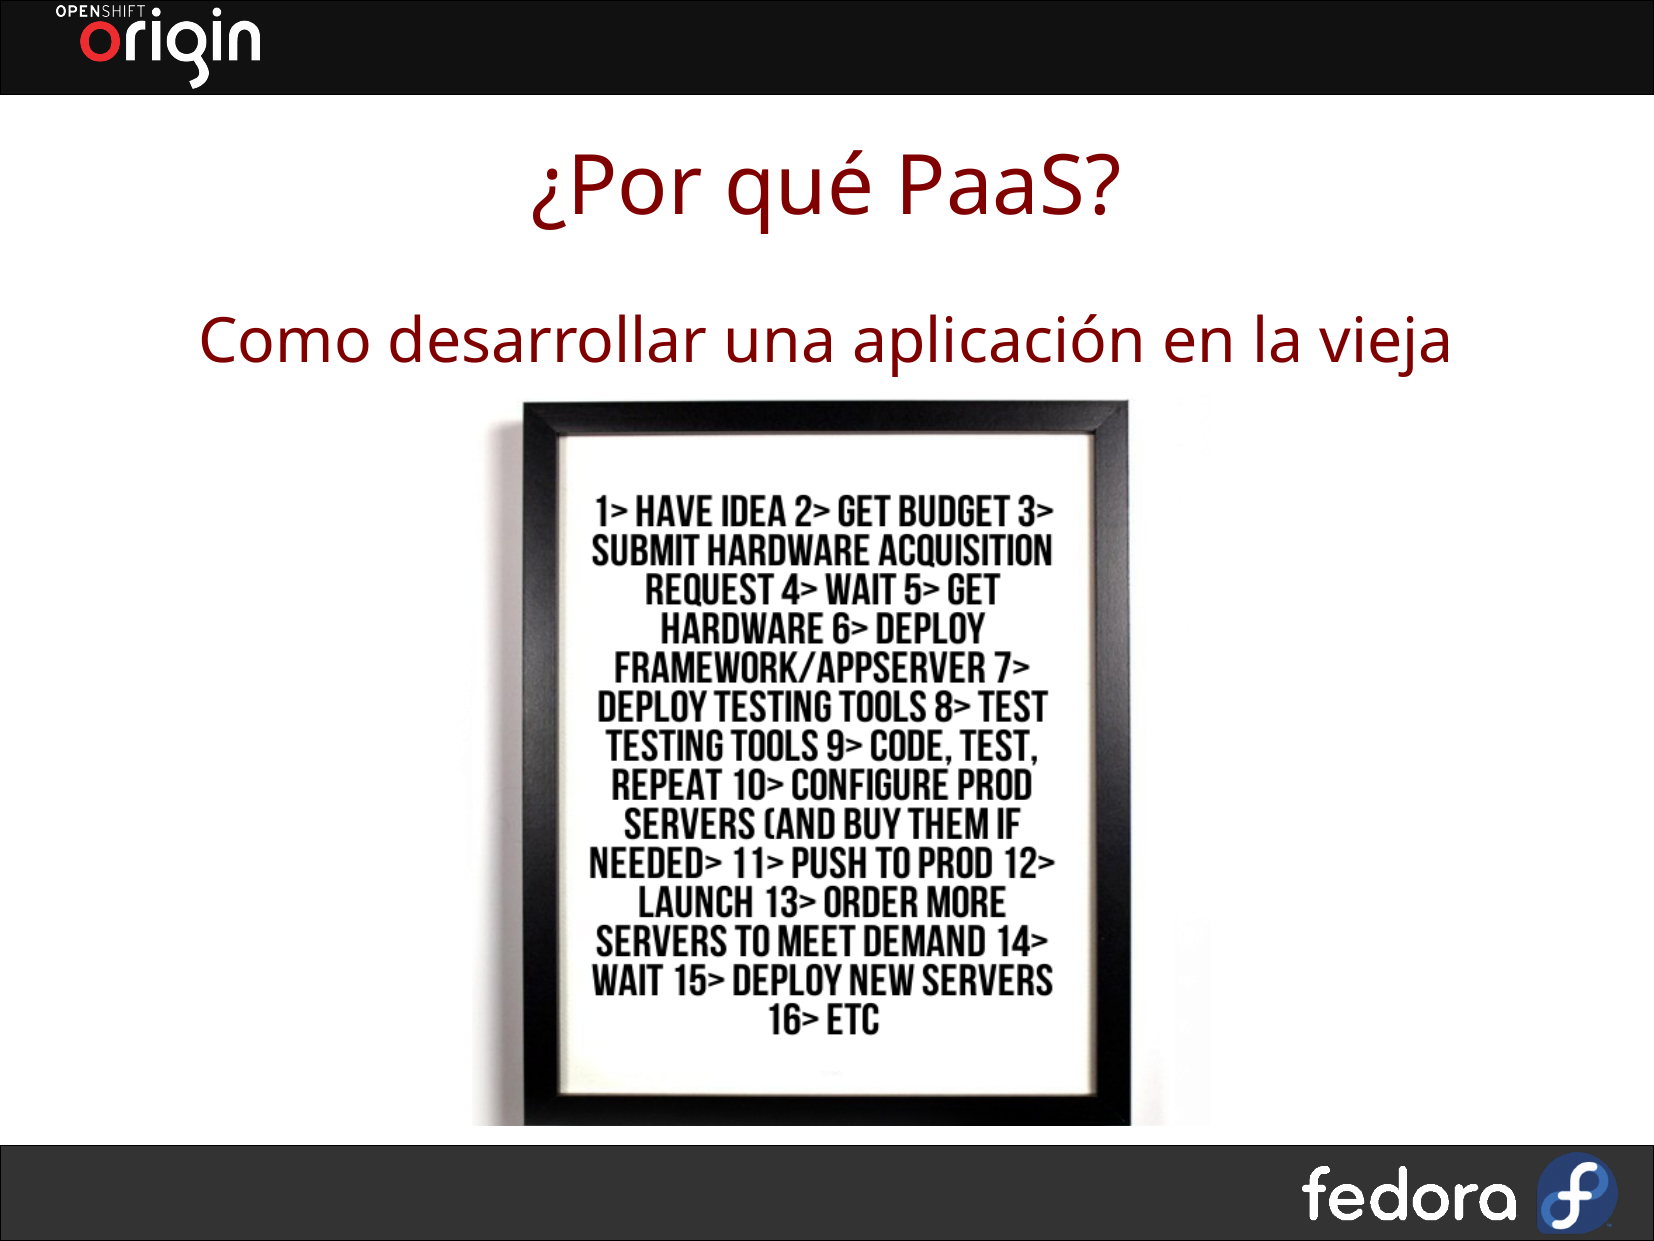

# ¿Por qué PaaS?
Como desarrollar una aplicación en la vieja escuela